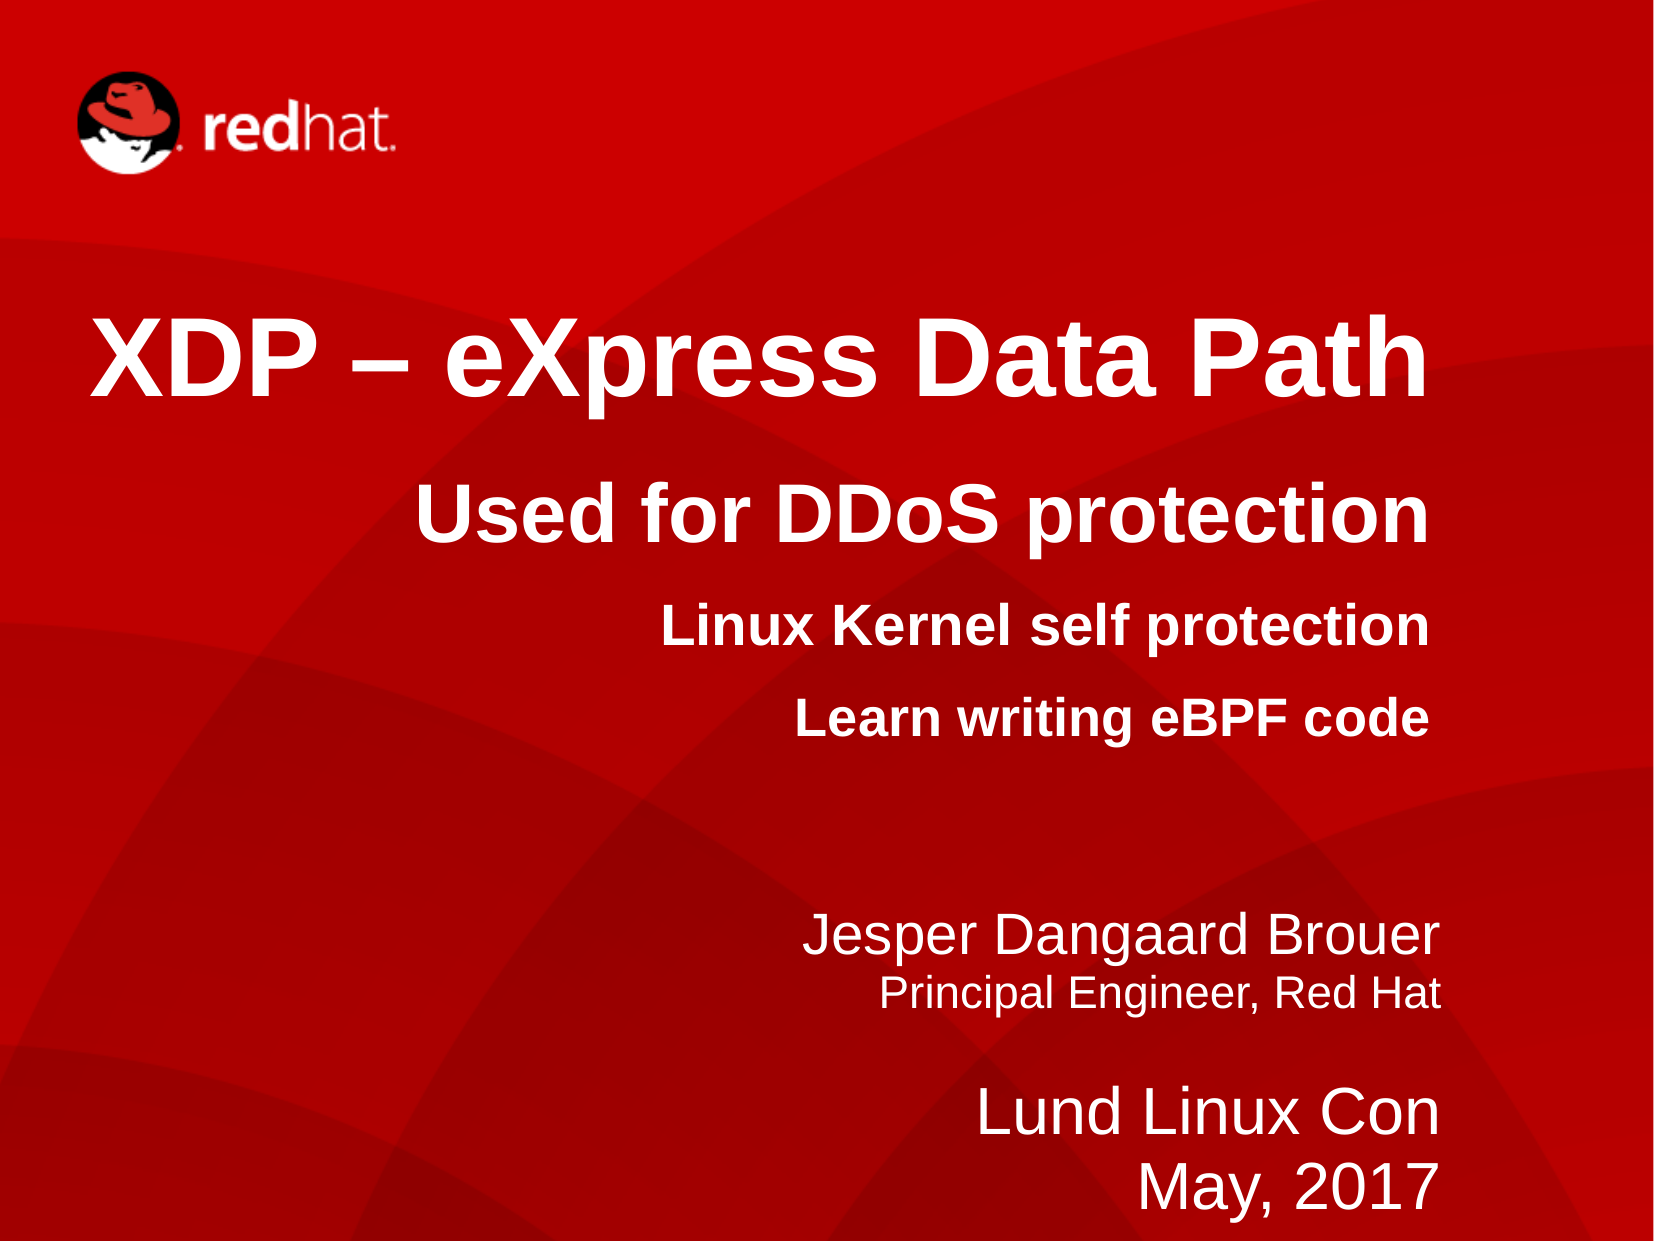

XDP – eXpress Data Path
Used for DDoS protection
Linux Kernel self protection
Learn writing eBPF code
Jesper Dangaard Brouer
Principal Engineer, Red Hat
Lund Linux Con
May, 2017